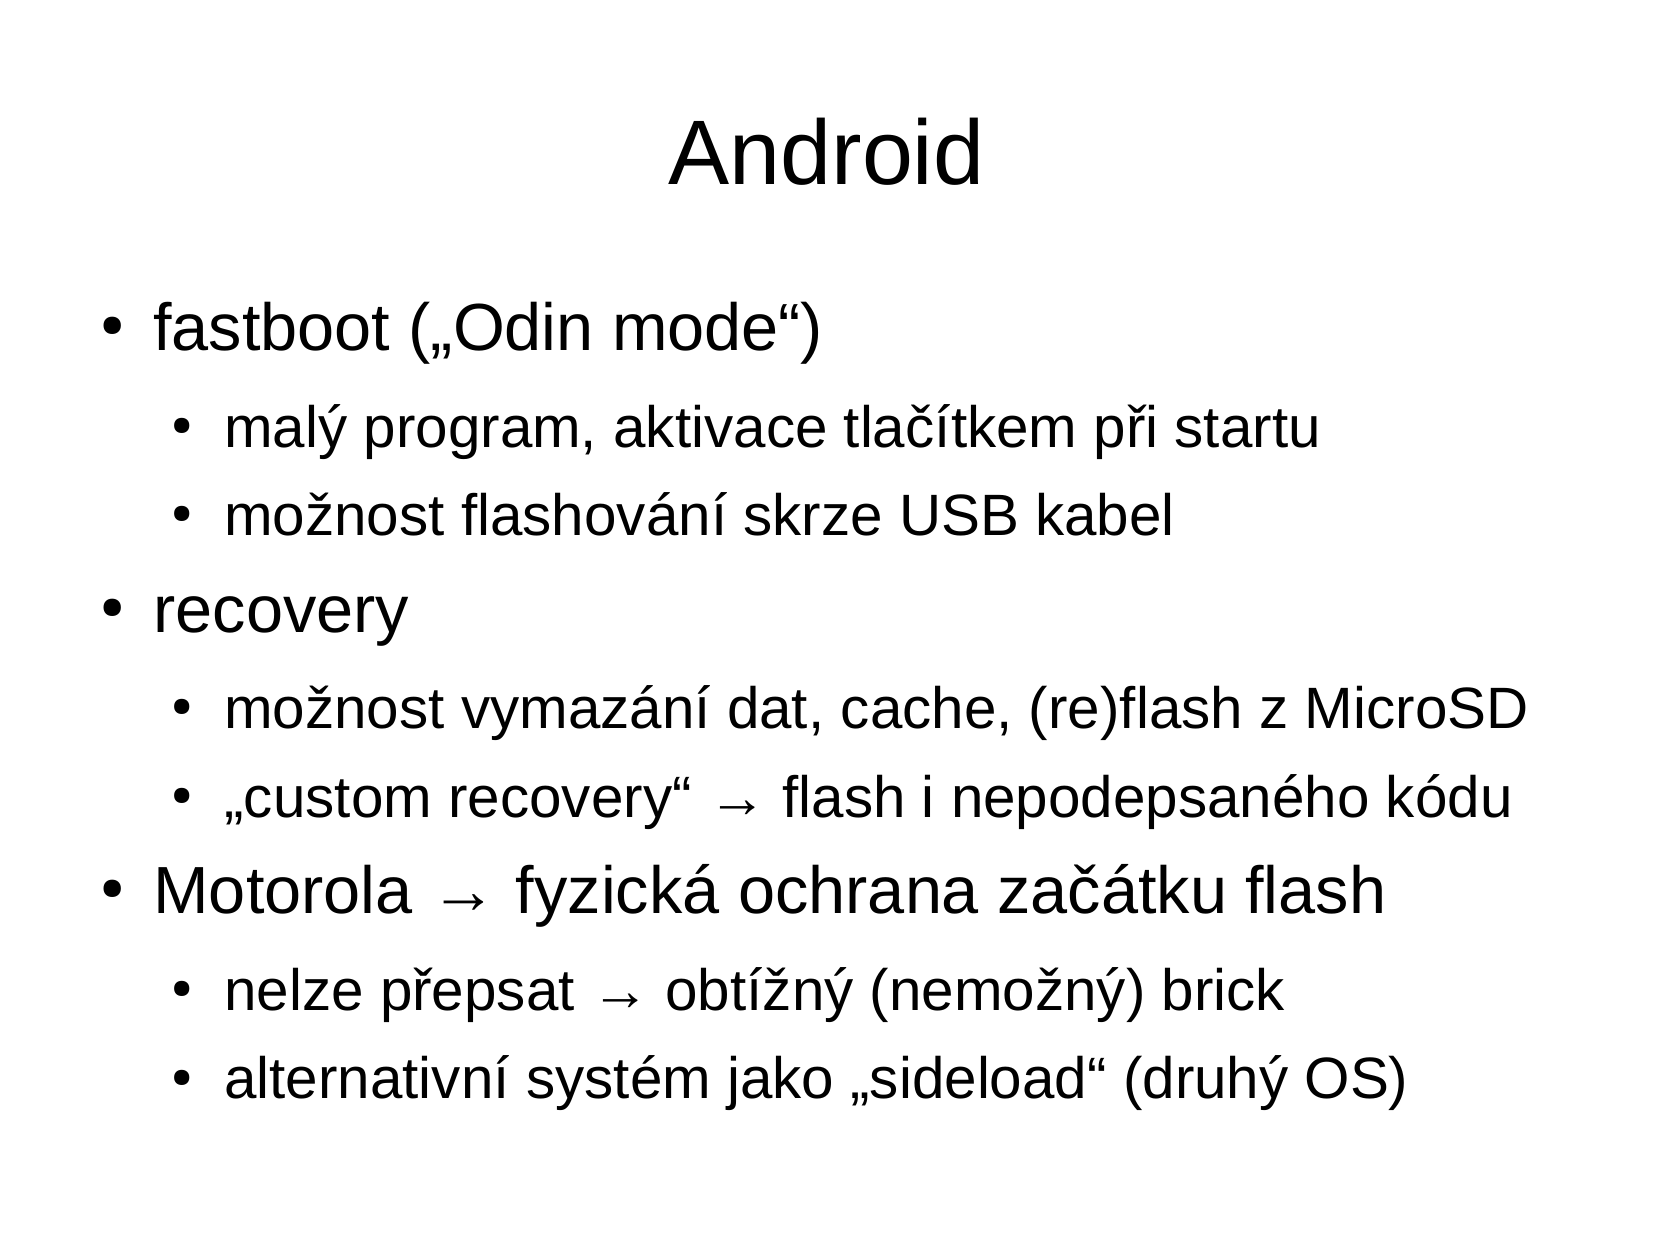

# Android
fastboot („Odin mode“)
malý program, aktivace tlačítkem při startu
možnost flashování skrze USB kabel
recovery
možnost vymazání dat, cache, (re)flash z MicroSD
„custom recovery“ → flash i nepodepsaného kódu
Motorola → fyzická ochrana začátku flash
nelze přepsat → obtížný (nemožný) brick
alternativní systém jako „sideload“ (druhý OS)